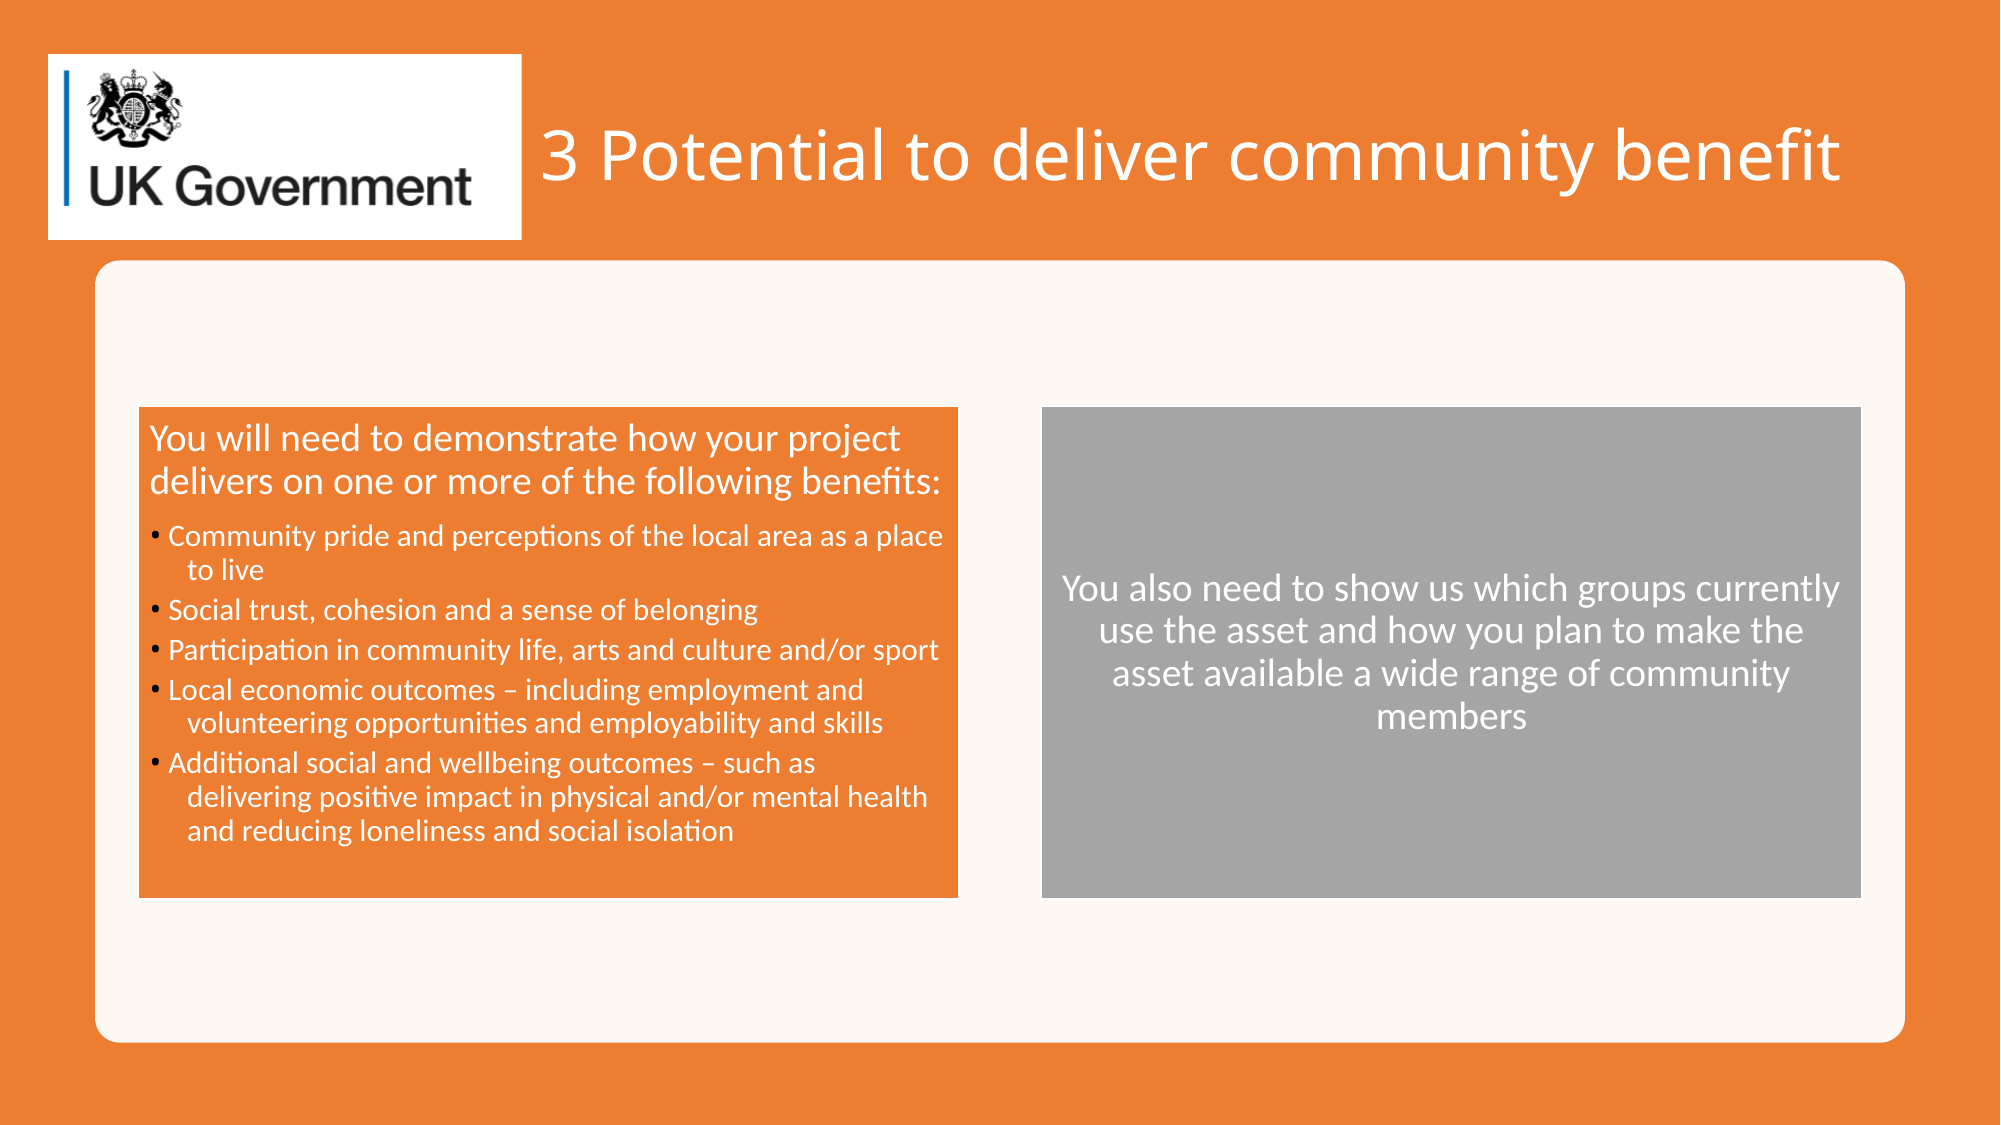

# 3 Potential to deliver community benefit
You will need to demonstrate how your project delivers on one or more of the following benefits:
Community pride and perceptions of the local area as a place to live
Social trust, cohesion and a sense of belonging
Participation in community life, arts and culture and/or sport
Local economic outcomes – including employment and volunteering opportunities and employability and skills
Additional social and wellbeing outcomes – such as delivering positive impact in physical and/or mental health and reducing loneliness and social isolation
You also need to show us which groups currently use the asset and how you plan to make the asset available a wide range of community members